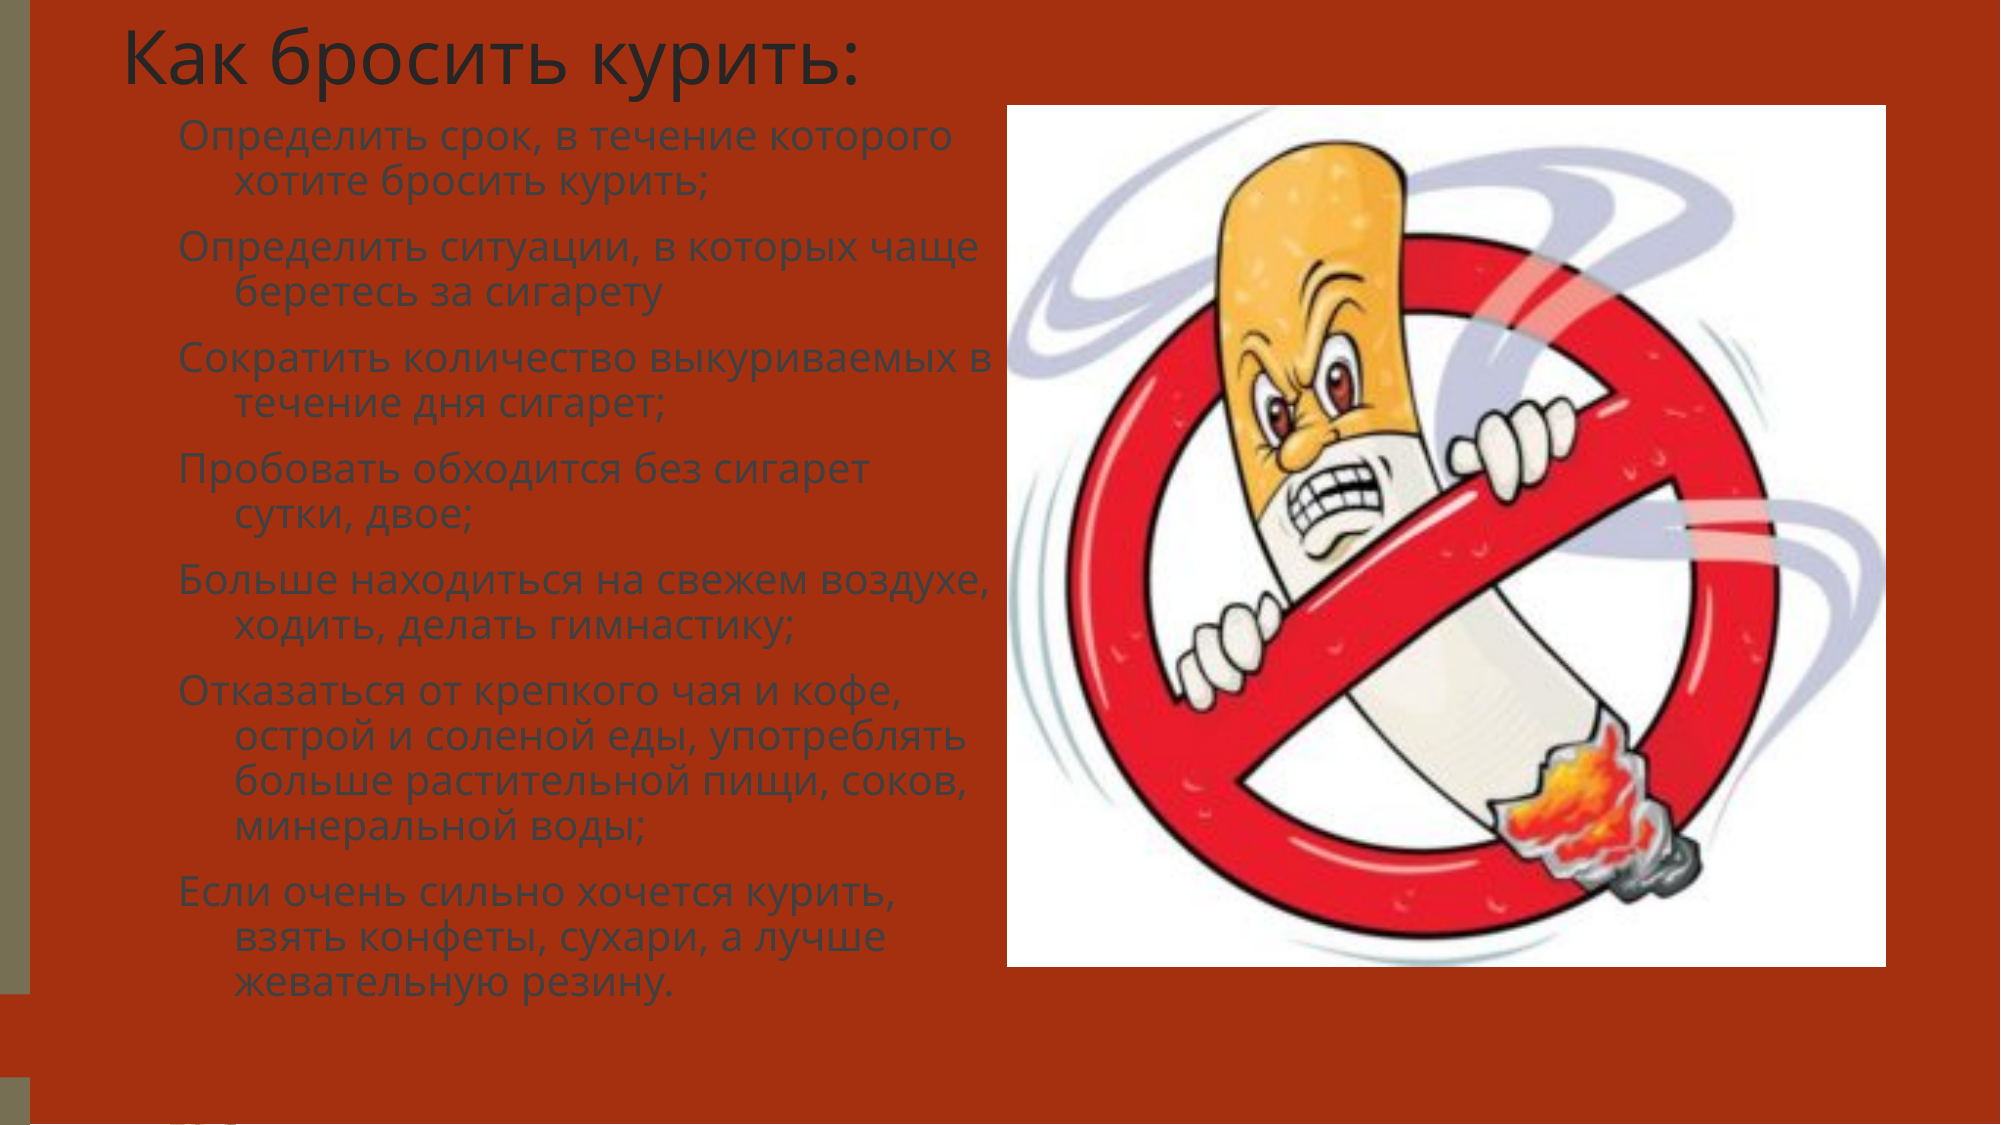

# Как бросить курить:
Определить срок, в течение которого хотите бросить курить;
Определить ситуации, в которых чаще беретесь за сигарету
Сократить количество выкуриваемых в течение дня сигарет;
Пробовать обходится без сигарет сутки, двое;
Больше находиться на свежем воздухе, ходить, делать гимнастику;
Отказаться от крепкого чая и кофе, острой и соленой еды, употреблять больше растительной пищи, соков, минеральной воды;
Если очень сильно хочется курить, взять конфеты, сухари, а лучше жевательную резину.